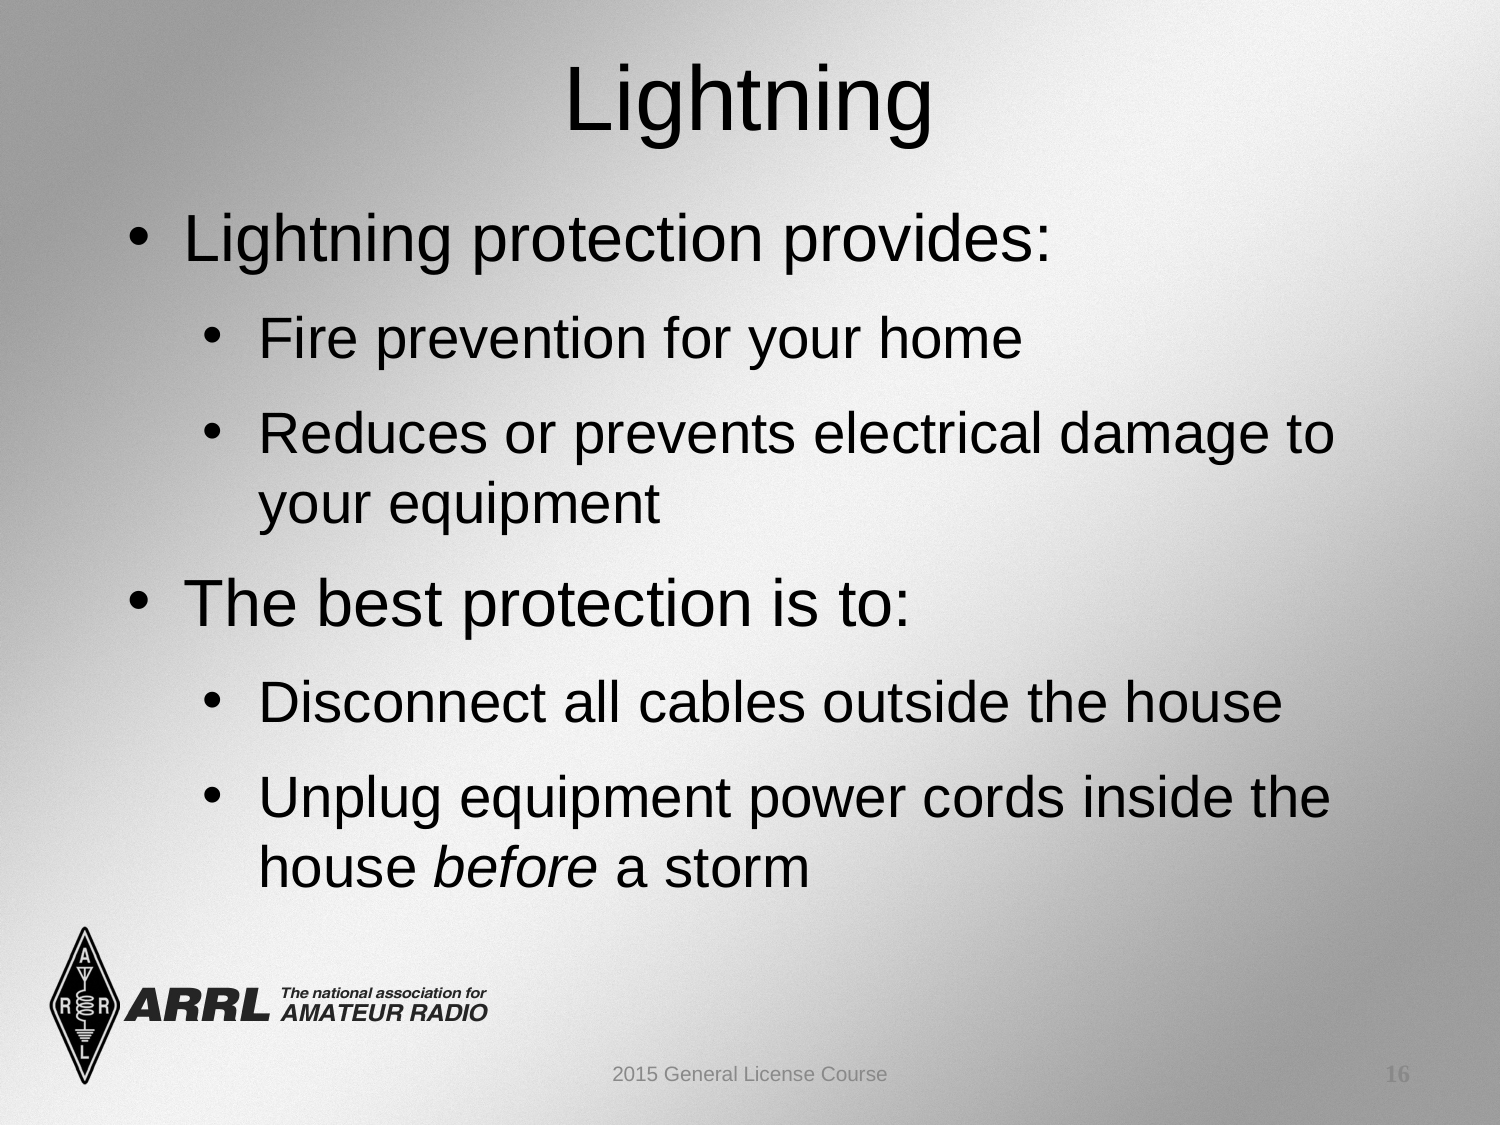

Lightning
Lightning protection provides:
Fire prevention for your home
Reduces or prevents electrical damage to your equipment
The best protection is to:
Disconnect all cables outside the house
Unplug equipment power cords inside the house before a storm
2015 General License Course